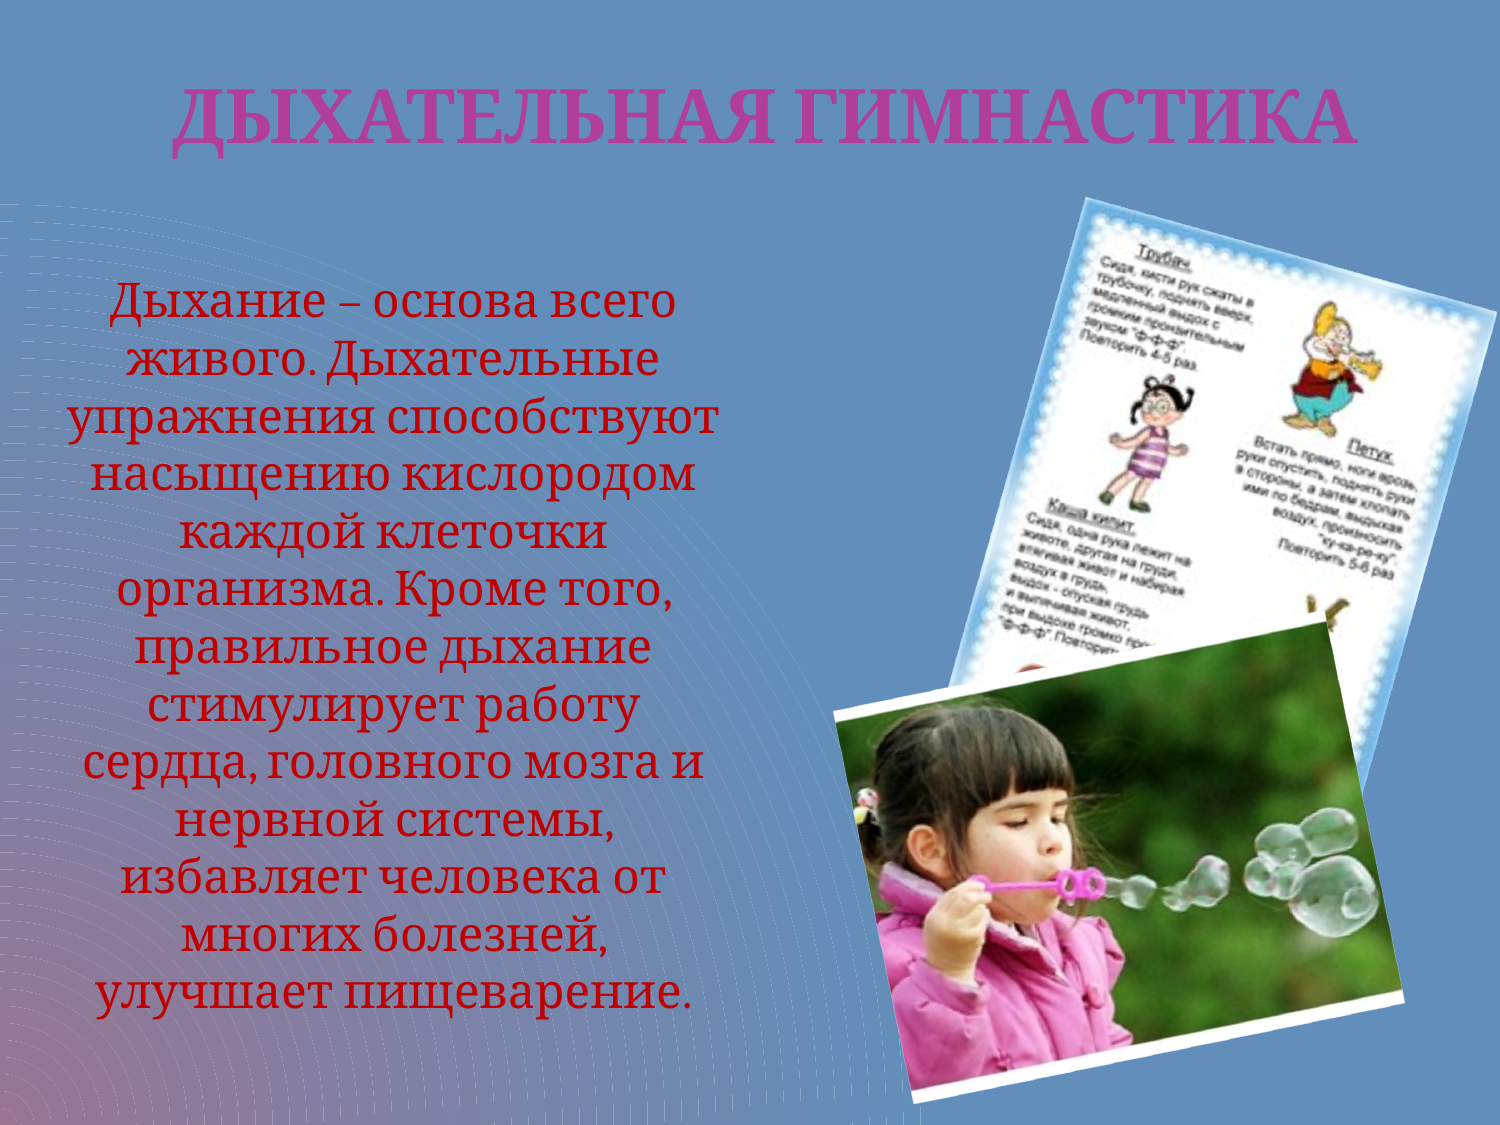

# дыхательная гимнастика
Дыхание – основа всего живого. Дыхательные упражнения способствуют насыщению кислородом каждой клеточки организма. Кроме того, правильное дыхание стимулирует работу сердца, головного мозга и нервной системы, избавляет человека от многих болезней, улучшает пищеварение.